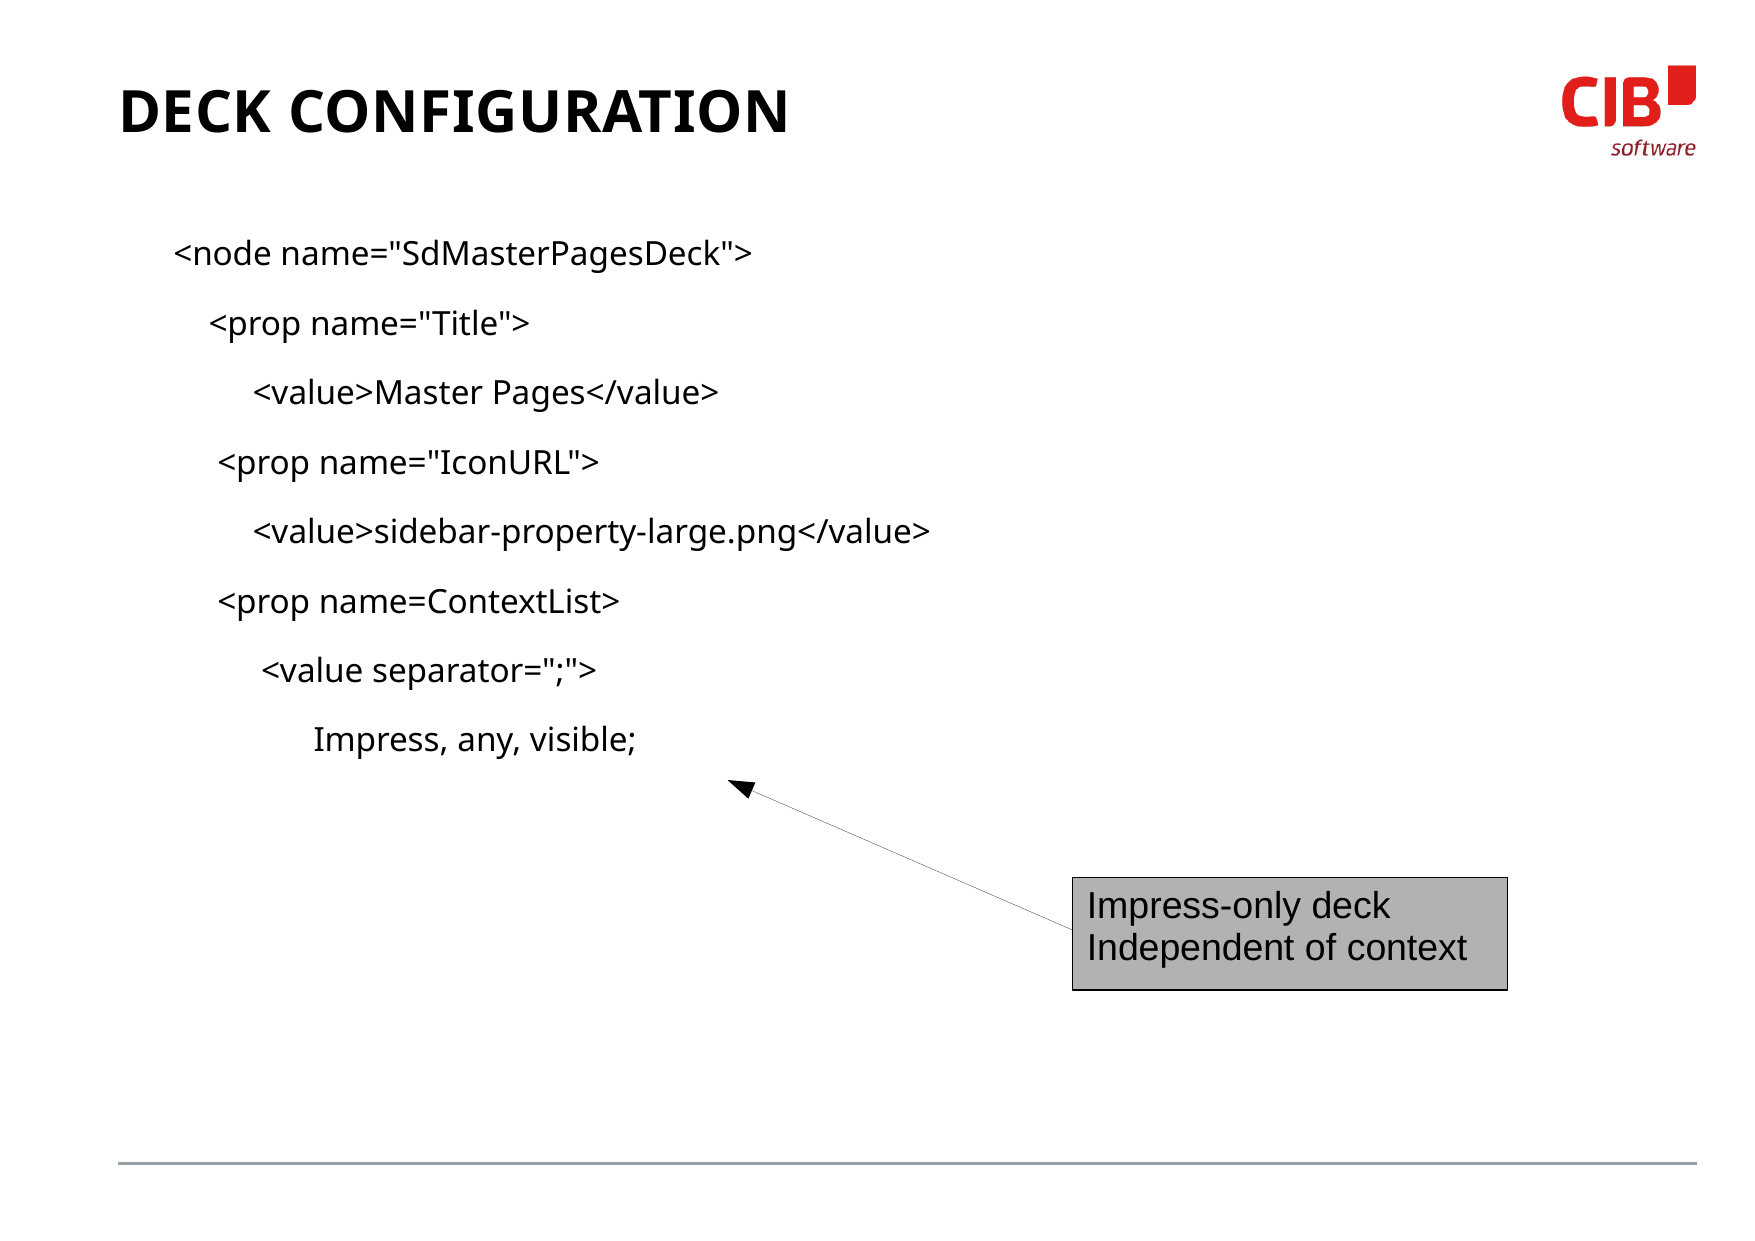

# DECK Configuration
 <node name="SdMasterPagesDeck">
 <prop name="Title">
 <value>Master Pages</value>
 <prop name="IconURL">
 <value>sidebar-property-large.png</value>
 <prop name=ContextList>
 <value separator=";">
 Impress, any, visible;
Impress-only deck
Independent of context